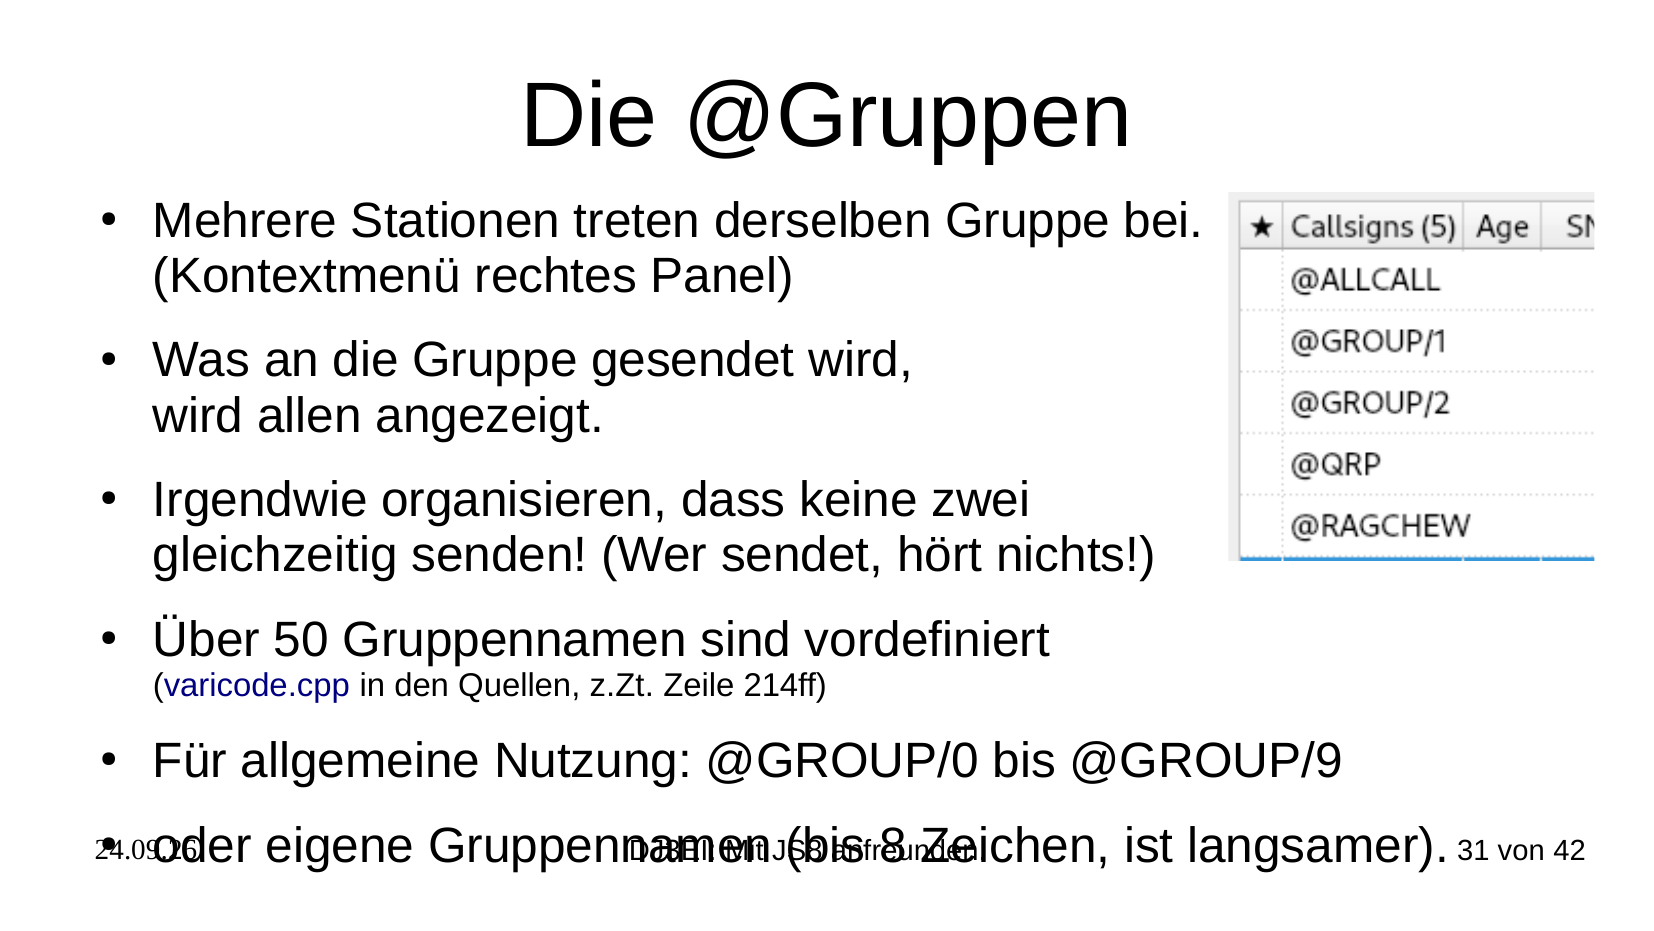

# Die @Gruppen
Mehrere Stationen treten derselben Gruppe bei.
(Kontextmenü rechtes Panel)
Was an die Gruppe gesendet wird,
wird allen angezeigt.
Irgendwie organisieren, dass keine zwei
gleichzeitig senden! (Wer sendet, hört nichts!)
Über 50 Gruppennamen sind vordefiniert
(varicode.cpp in den Quellen, z.Zt. Zeile 214ff)
Für allgemeine Nutzung: @GROUP/0 bis @GROUP/9
oder eigene Gruppennamen (bis 8 Zeichen, ist langsamer).
31